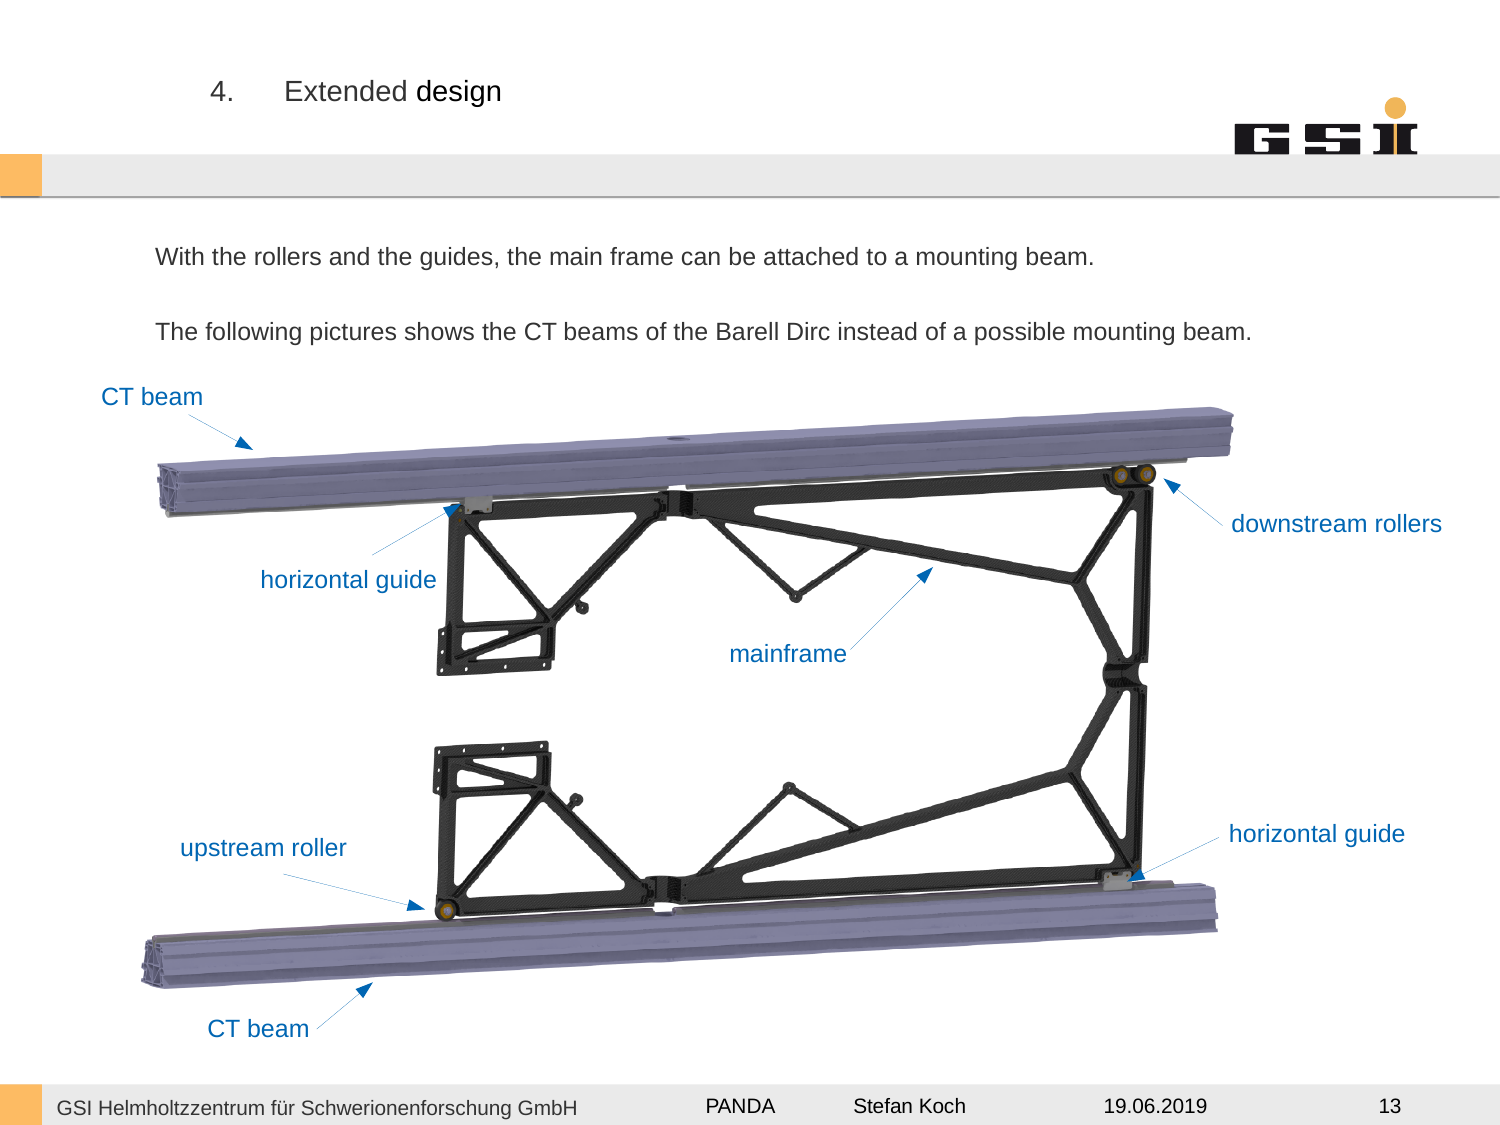

4.	Extended design
# With the rollers and the guides, the main frame can be attached to a mounting beam.
The following pictures shows the CT beams of the Barell Dirc instead of a possible mounting beam.
CT beam
downstream rollers
horizontal guide
mainframe
horizontal guide
upstream roller
CT beam